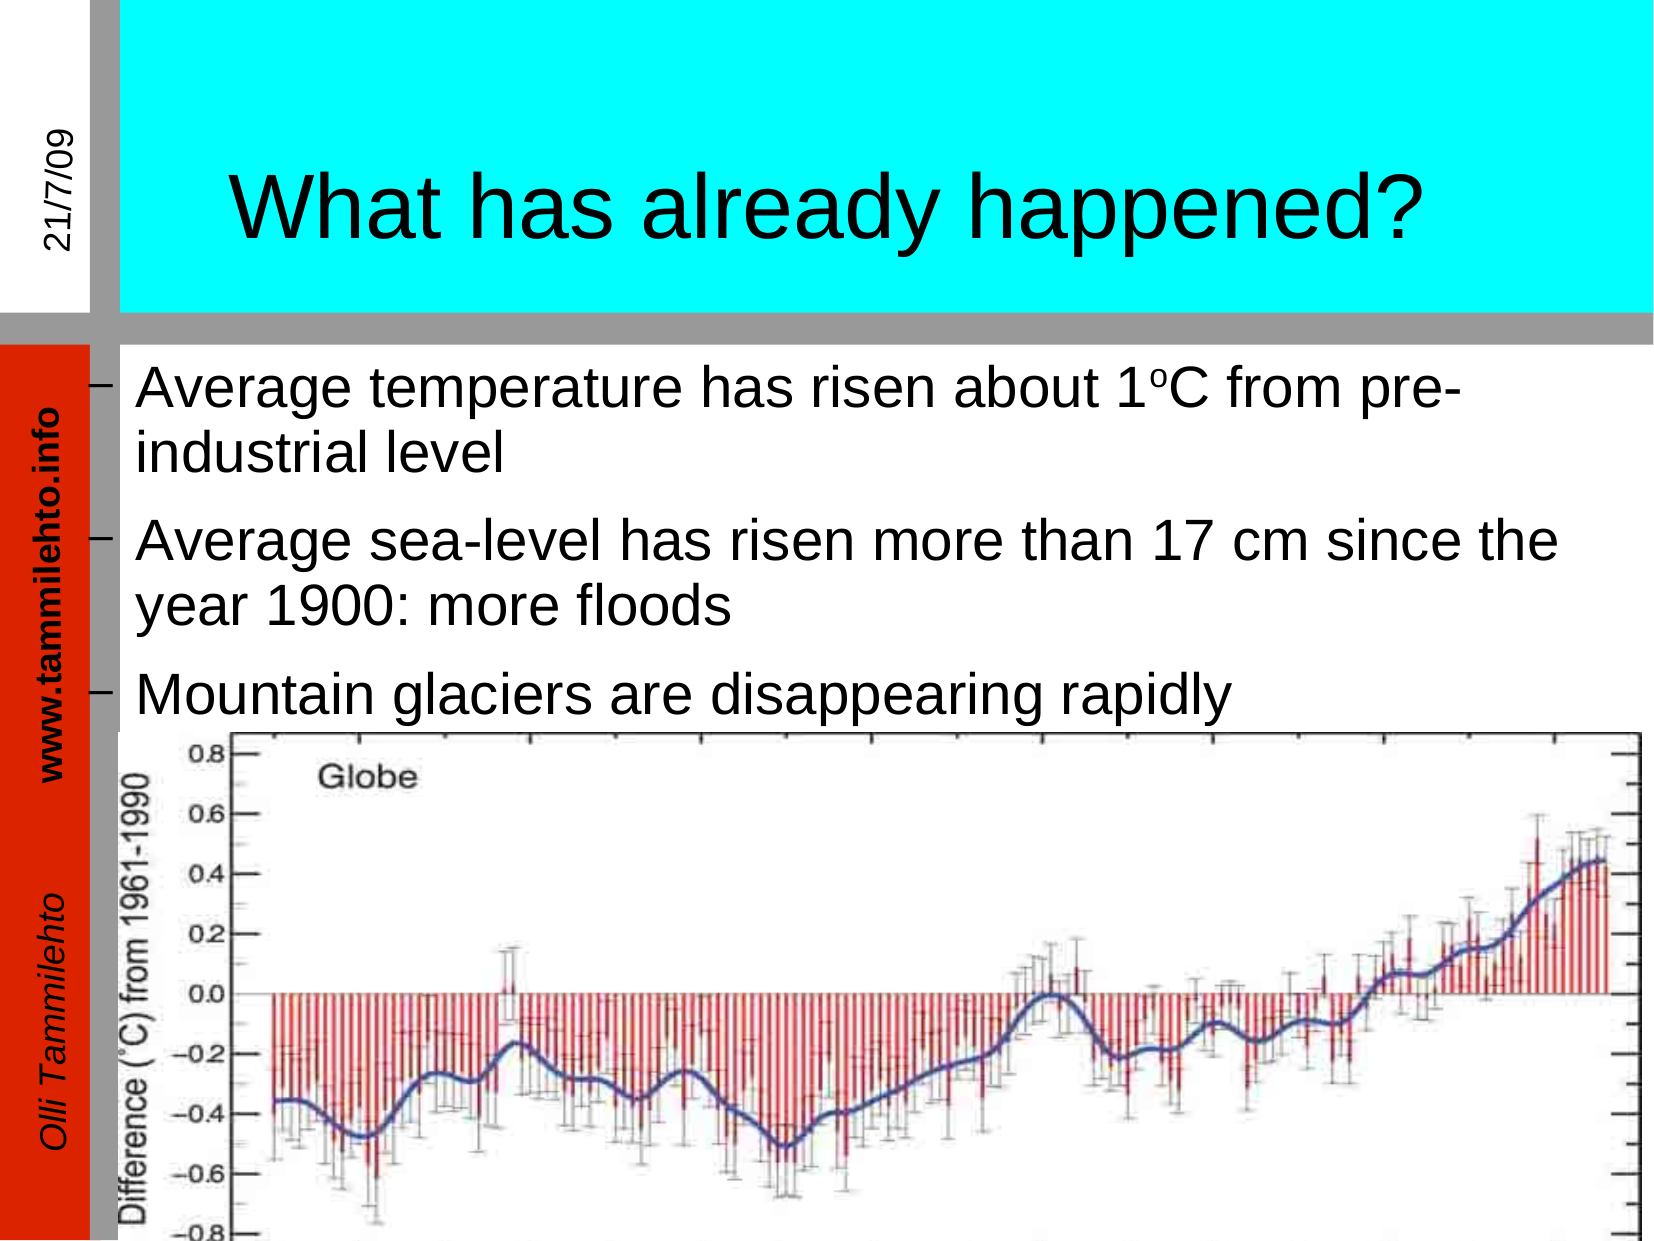

# What has already happened?
Average temperature has risen about 1oC from pre-industrial level
Average sea-level has risen more than 17 cm since the year 1900: more floods
Mountain glaciers are disappearing rapidly